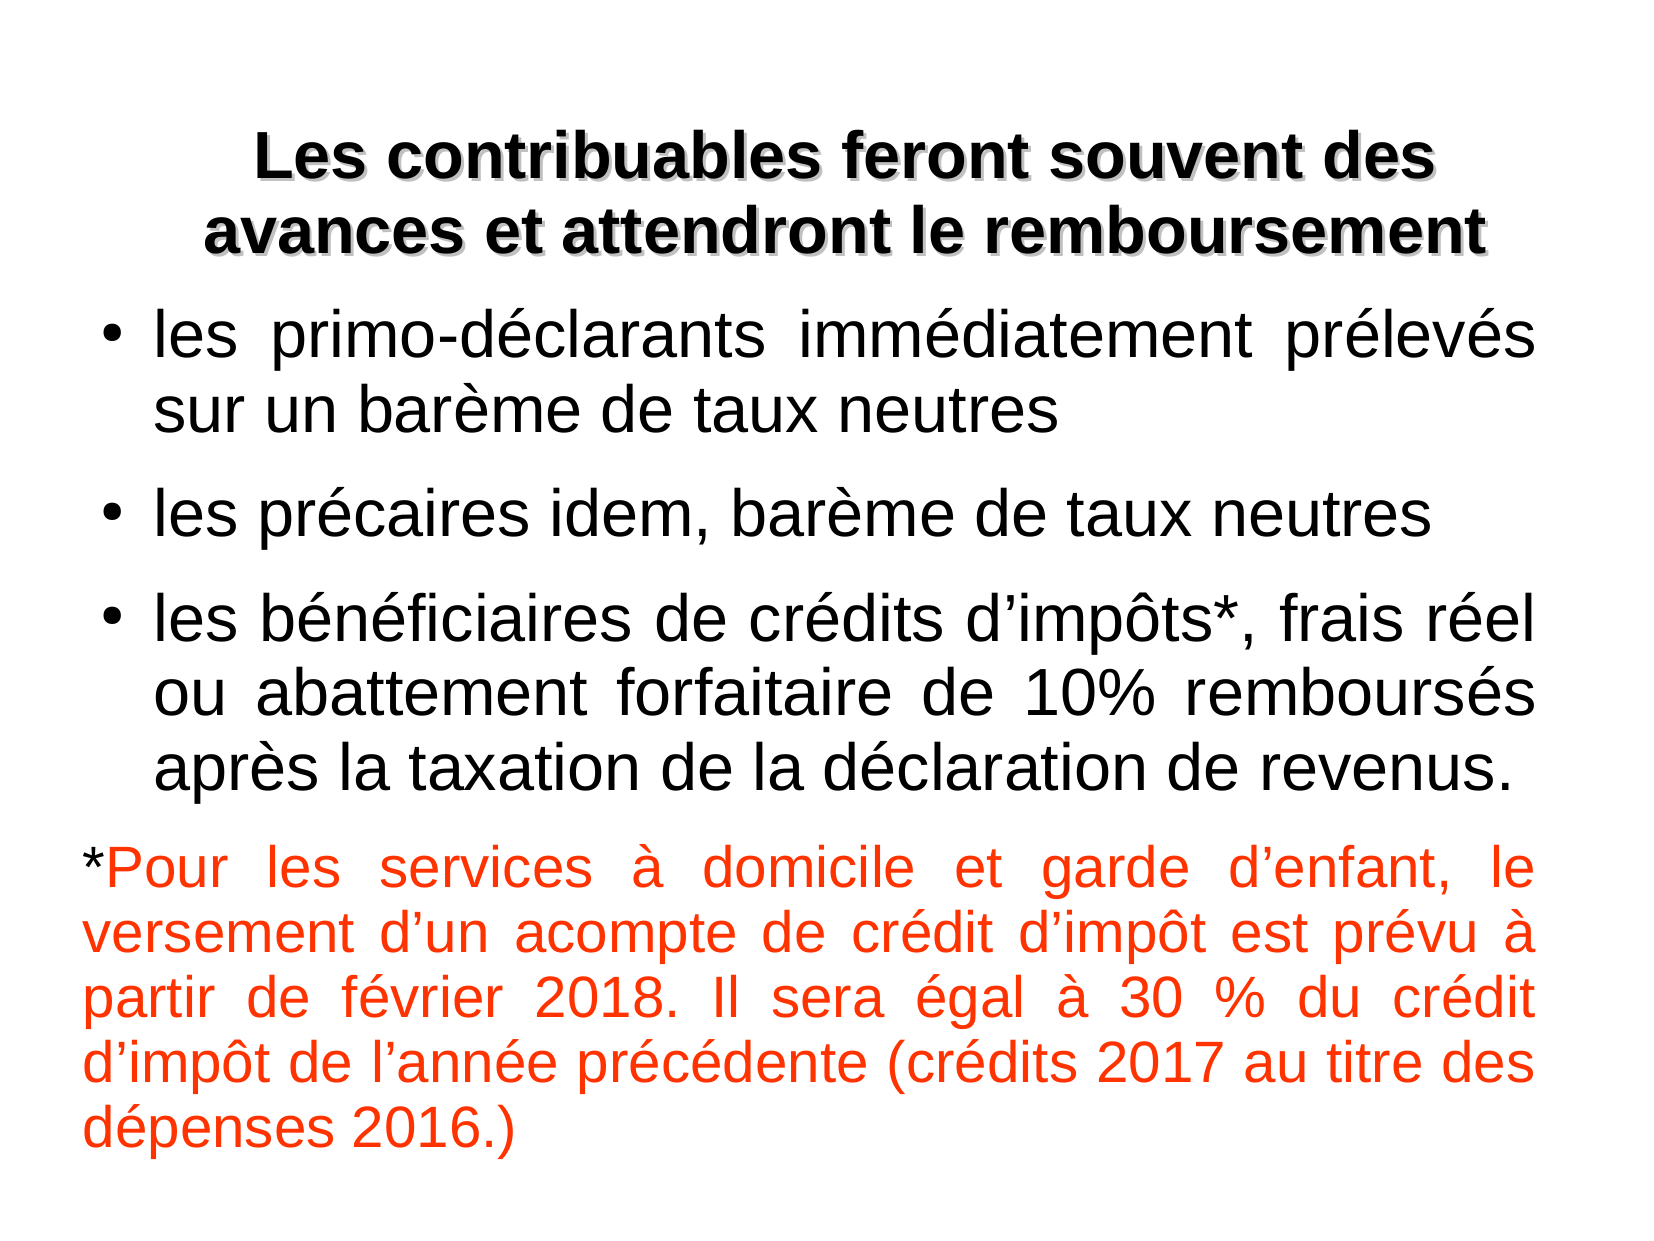

# Les contribuables feront souvent des avances et attendront le remboursement
les primo-déclarants immédiatement prélevés sur un barème de taux neutres
les précaires idem, barème de taux neutres
les bénéficiaires de crédits d’impôts*, frais réel ou abattement forfaitaire de 10% remboursés après la taxation de la déclaration de revenus.
*Pour les services à domicile et garde d’enfant, le versement d’un acompte de crédit d’impôt est prévu à partir de février 2018. Il sera égal à 30 % du crédit d’impôt de l’année précédente (crédits 2017 au titre des dépenses 2016.)